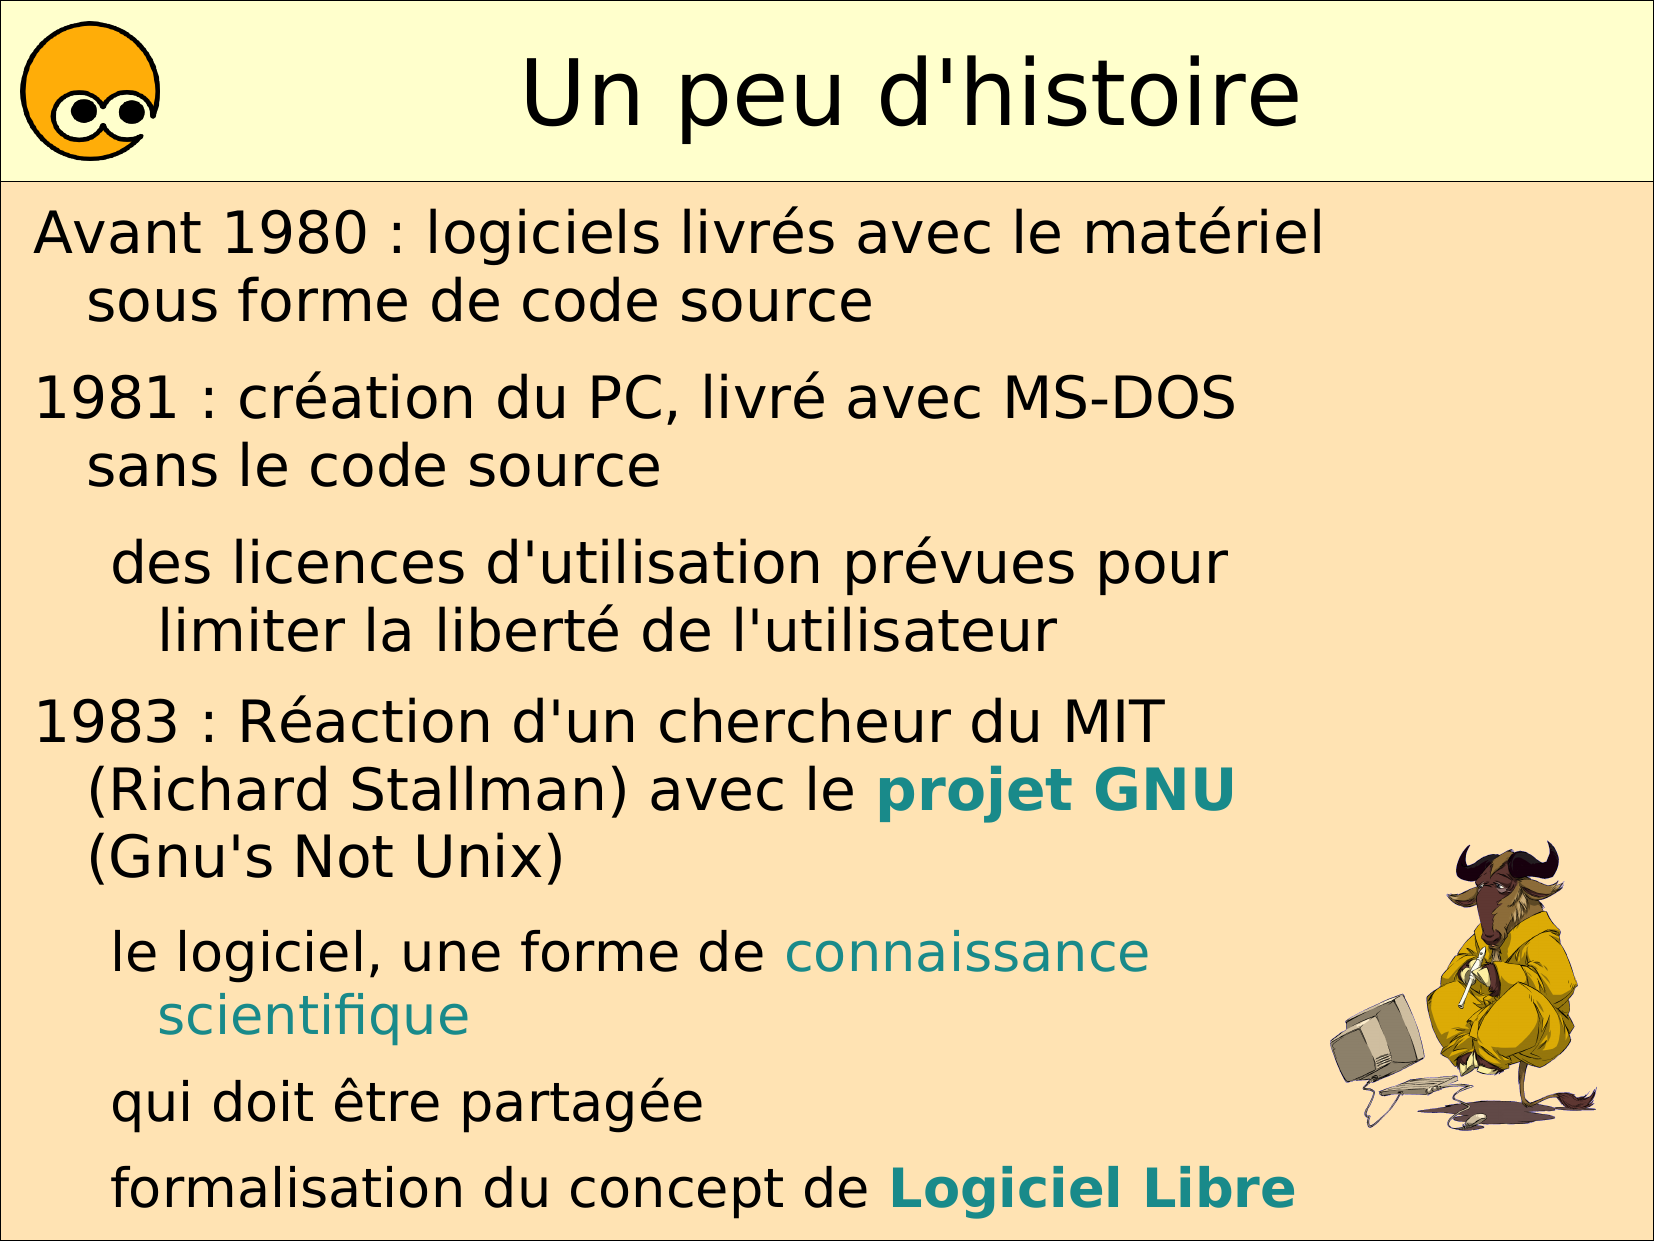

# Un peu d'histoire
Avant 1980 : logiciels livrés avec le matériel sous forme de code source
1981 : création du PC, livré avec MS-DOS sans le code source
des licences d'utilisation prévues pour limiter la liberté de l'utilisateur
1983 : Réaction d'un chercheur du MIT (Richard Stallman) avec le projet GNU (Gnu's Not Unix)
le logiciel, une forme de connaissance scientifique
qui doit être partagée
formalisation du concept de Logiciel Libre